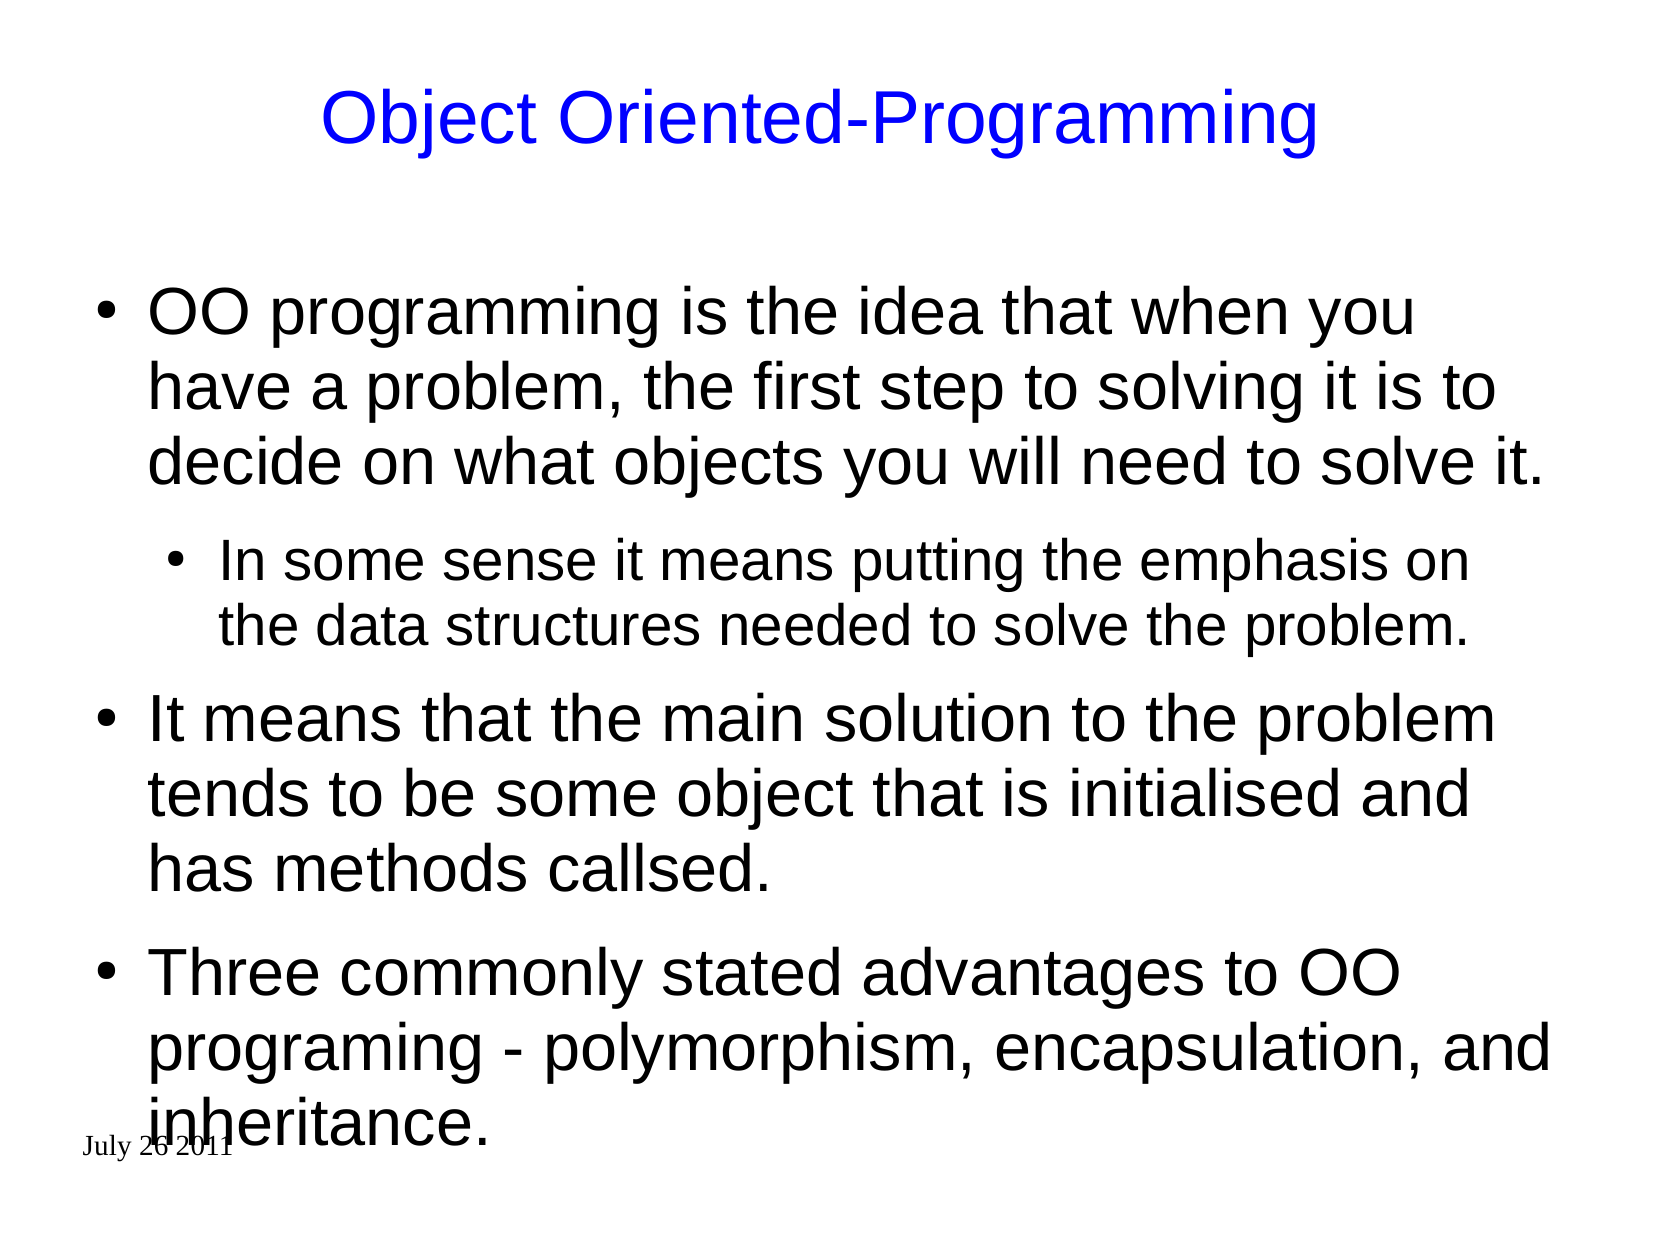

# Object Oriented-Programming
OO programming is the idea that when you have a problem, the first step to solving it is to decide on what objects you will need to solve it.
In some sense it means putting the emphasis on the data structures needed to solve the problem.
It means that the main solution to the problem tends to be some object that is initialised and has methods callsed.
Three commonly stated advantages to OO programing - polymorphism, encapsulation, and inheritance.
July 26 2011